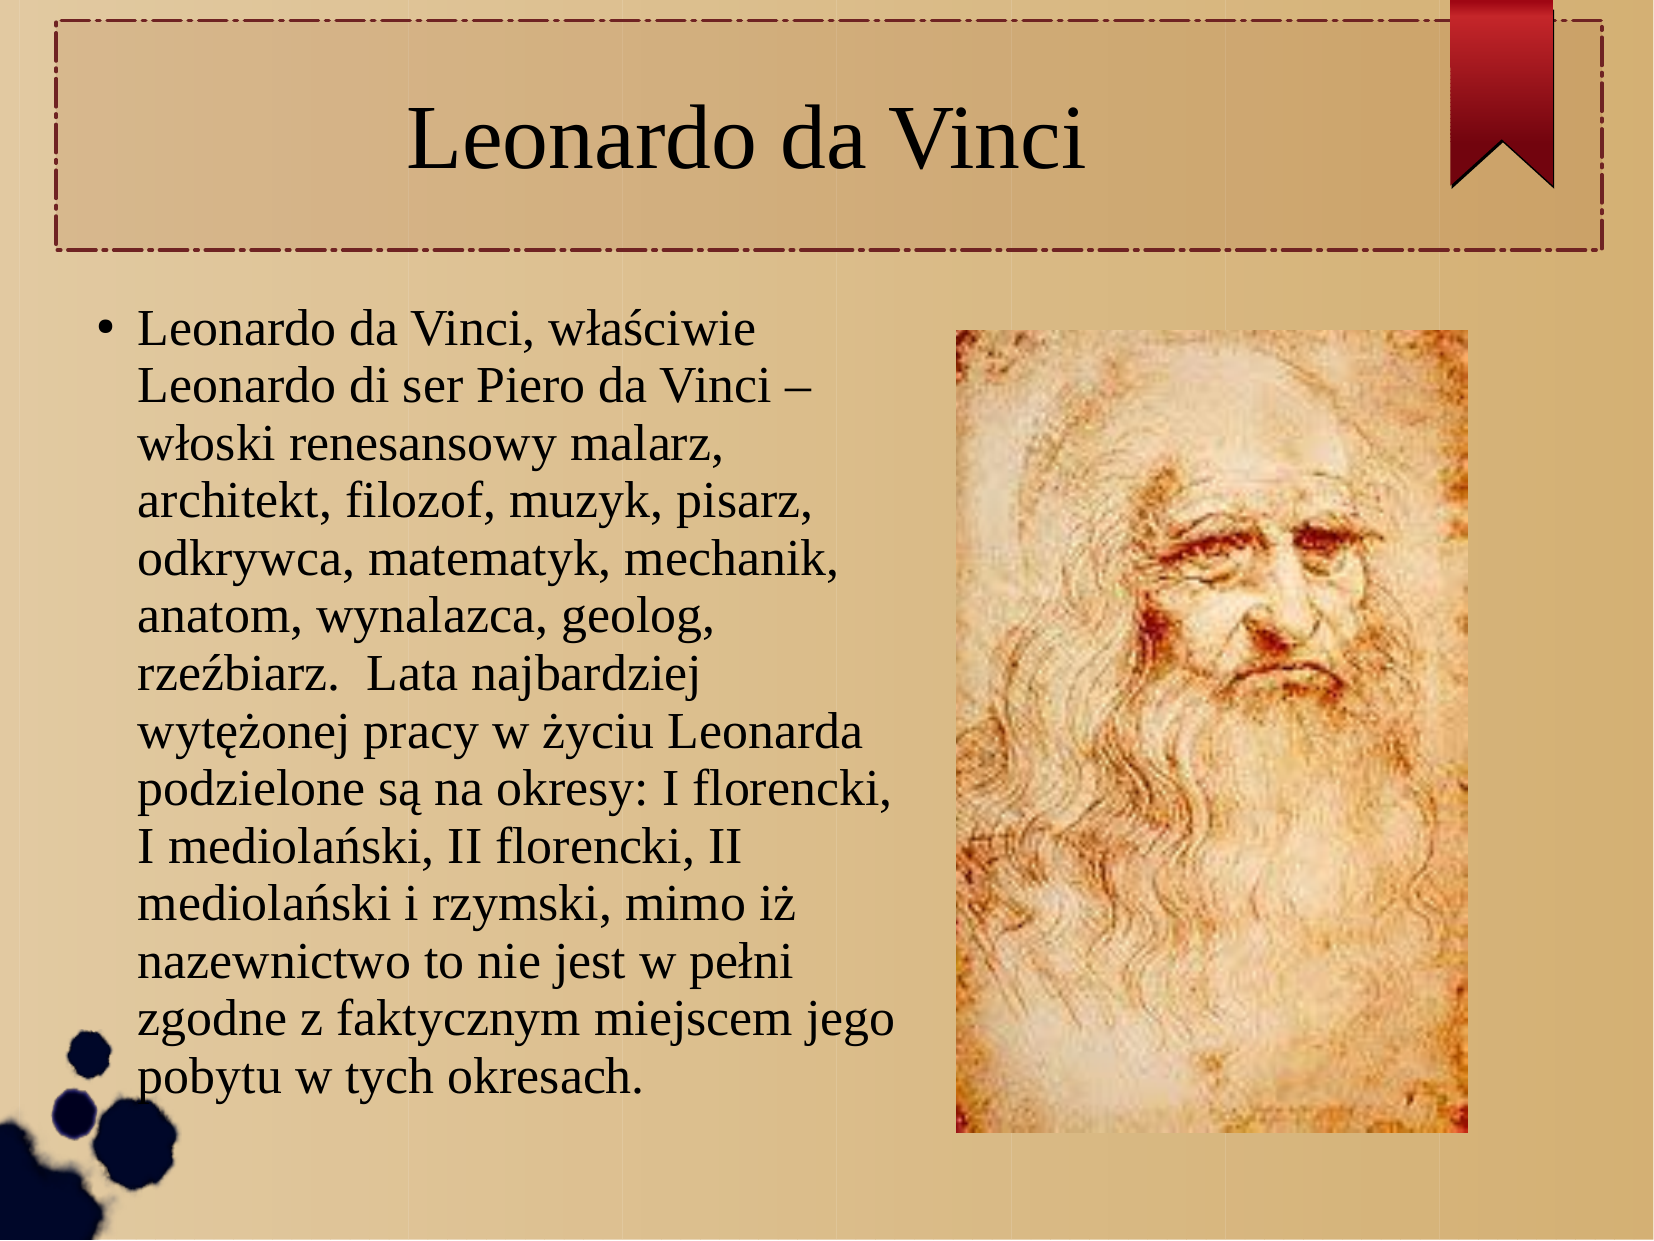

# Leonardo da Vinci
Leonardo da Vinci, właściwie Leonardo di ser Piero da Vinci – włoski renesansowy malarz, architekt, filozof, muzyk, pisarz, odkrywca, matematyk, mechanik, anatom, wynalazca, geolog, rzeźbiarz. Lata najbardziej wytężonej pracy w życiu Leonarda podzielone są na okresy: I florencki, I mediolański, II florencki, II mediolański i rzymski, mimo iż nazewnictwo to nie jest w pełni zgodne z faktycznym miejscem jego pobytu w tych okresach.